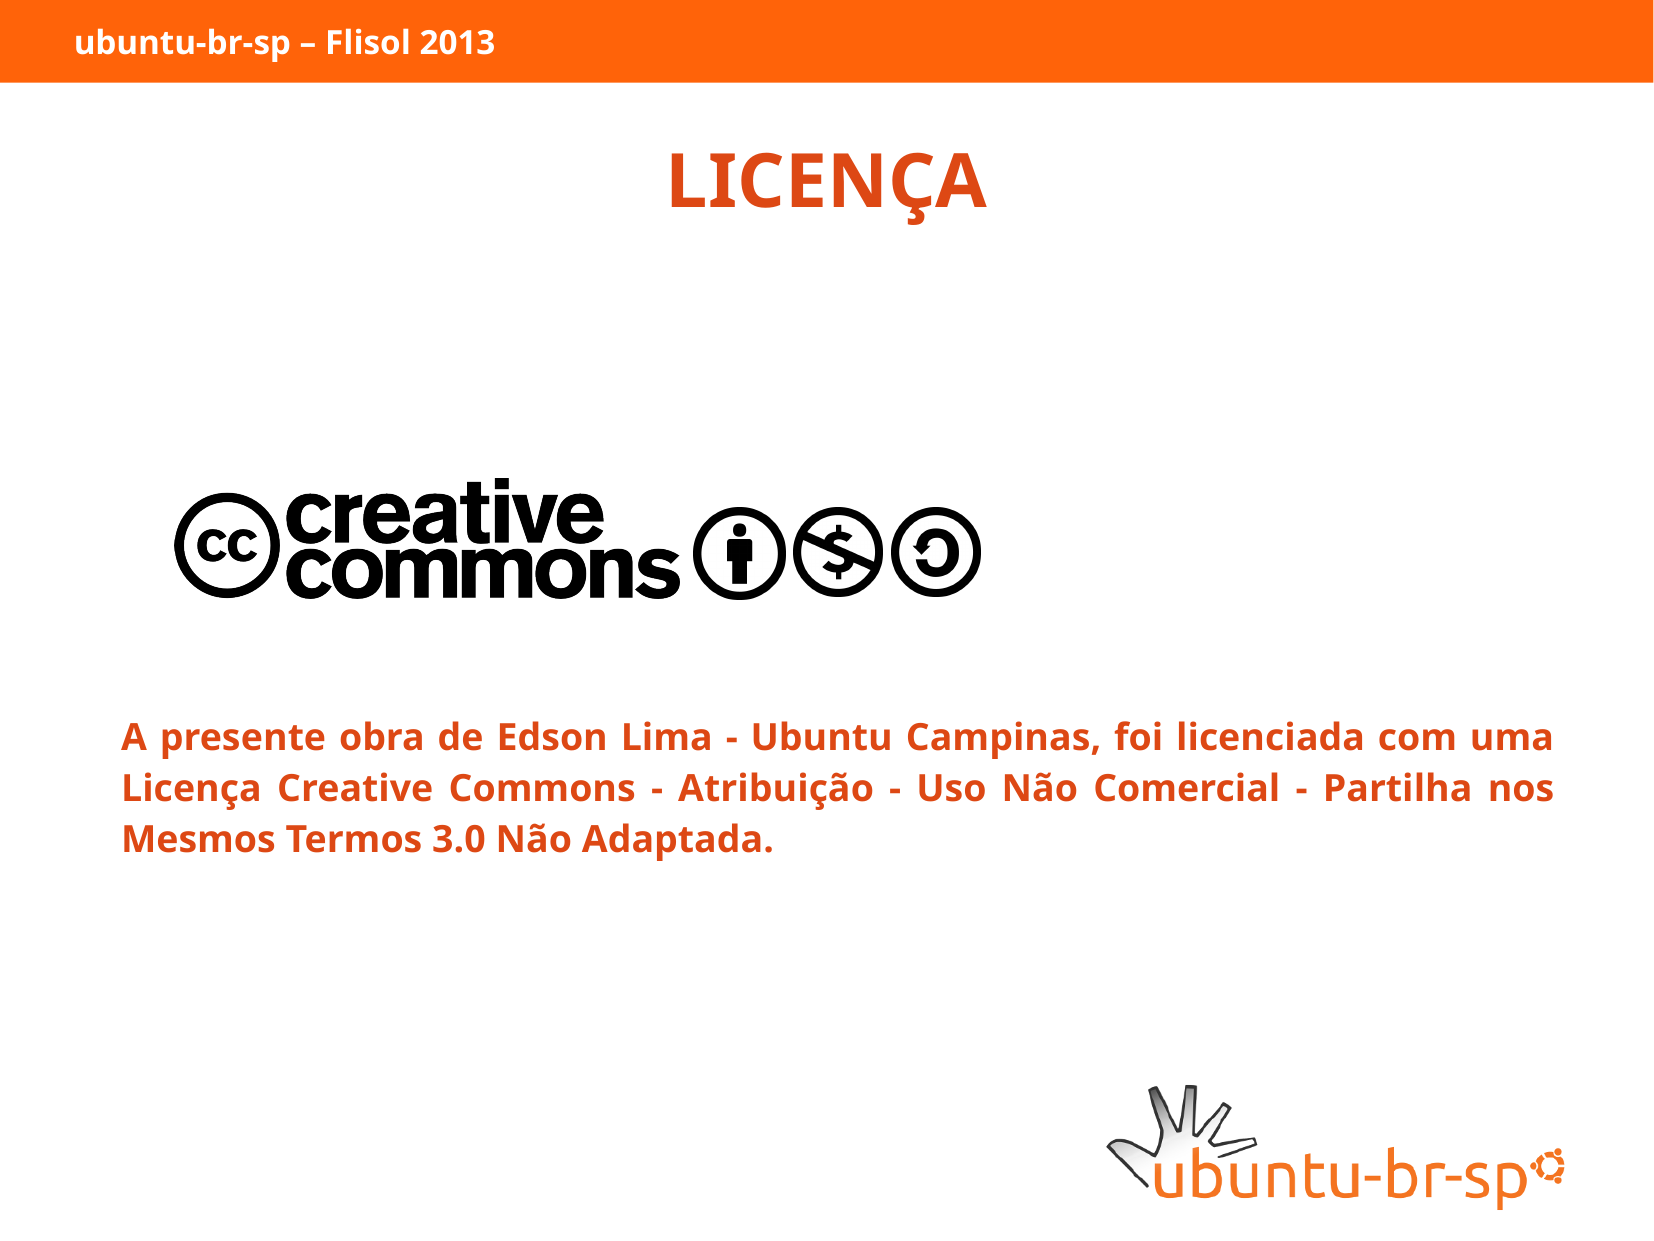

# LICENÇA
A presente obra de Edson Lima - Ubuntu Campinas, foi licenciada com uma Licença Creative Commons - Atribuição - Uso Não Comercial - Partilha nos Mesmos Termos 3.0 Não Adaptada.